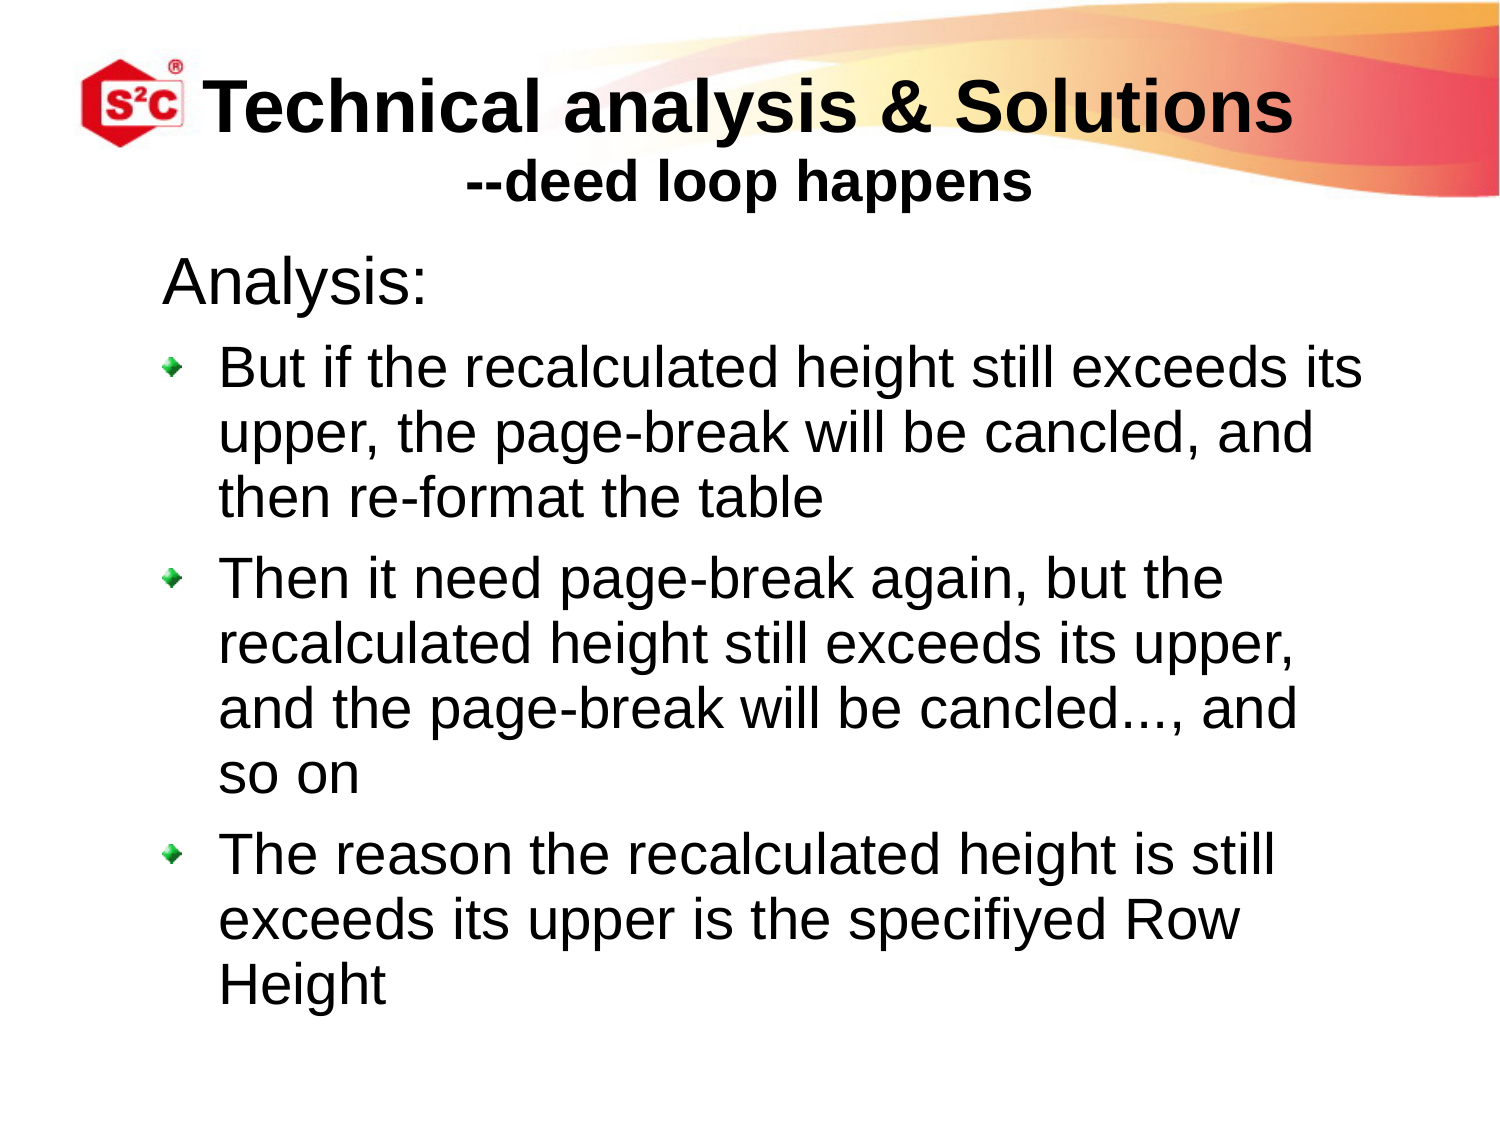

# Technical analysis & Solutions --deed loop happens
Analysis:
But if the recalculated height still exceeds its upper, the page-break will be cancled, and then re-format the table
Then it need page-break again, but the recalculated height still exceeds its upper, and the page-break will be cancled..., and so on
The reason the recalculated height is still exceeds its upper is the specifiyed Row Height